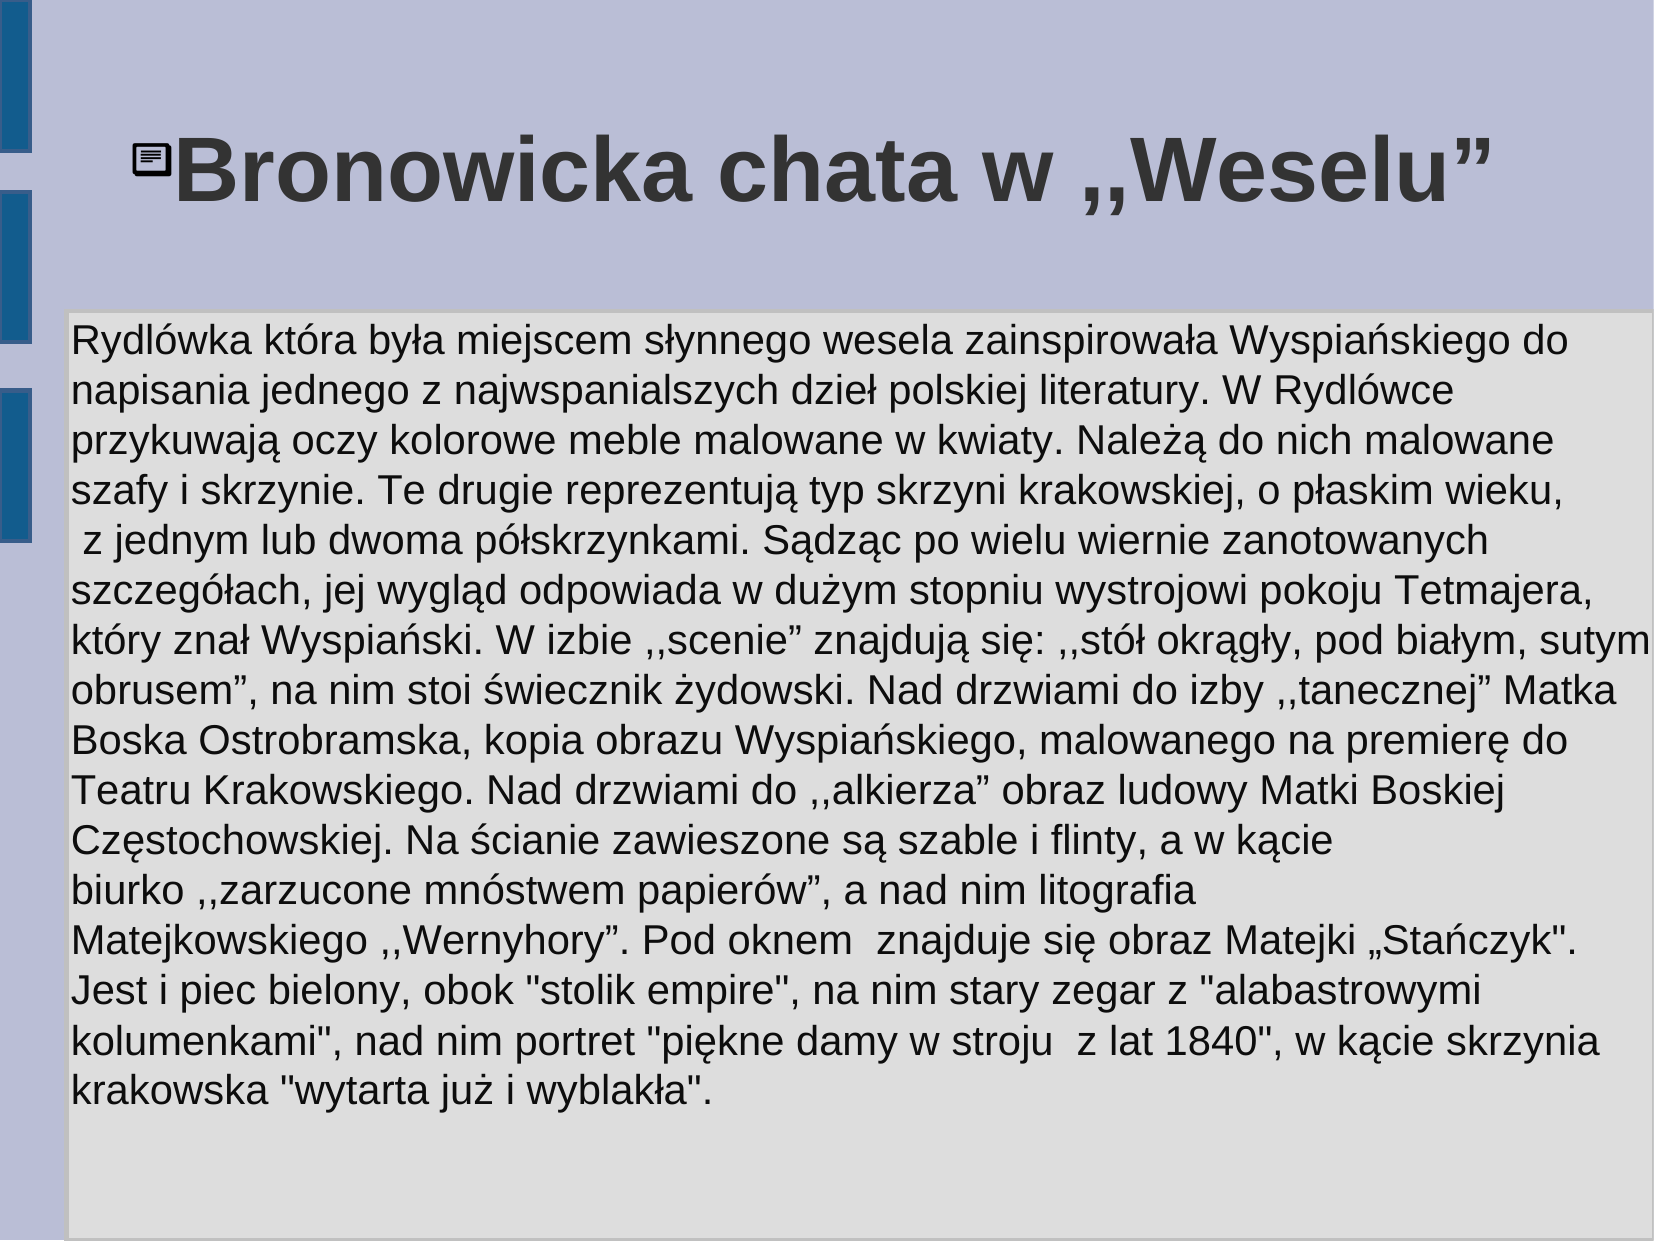

# Bronowicka chata w ,,Weselu”
Rydlówka która była miejscem słynnego wesela zainspirowała Wyspiańskiego do napisania jednego z najwspanialszych dzieł polskiej literatury. W Rydlówce przykuwają oczy kolorowe meble malowane w kwiaty. Należą do nich malowane szafy i skrzynie. Te drugie reprezentują typ skrzyni krakowskiej, o płaskim wieku,
 z jednym lub dwoma półskrzynkami. Sądząc po wielu wiernie zanotowanych szczegółach, jej wygląd odpowiada w dużym stopniu wystrojowi pokoju Tetmajera, który znał Wyspiański. W izbie ,,scenie” znajdują się: ,,stół okrągły, pod białym, sutym obrusem”, na nim stoi świecznik żydowski. Nad drzwiami do izby ,,tanecznej” Matka Boska Ostrobramska, kopia obrazu Wyspiańskiego, malowanego na premierę do Teatru Krakowskiego. Nad drzwiami do ,,alkierza” obraz ludowy Matki Boskiej Częstochowskiej. Na ścianie zawieszone są szable i flinty, a w kącie biurko ,,zarzucone mnóstwem papierów”, a nad nim litografia Matejkowskiego ,,Wernyhory”. Pod oknem znajduje się obraz Matejki „Stańczyk". Jest i piec bielony, obok "stolik empire", na nim stary zegar z "alabastrowymi kolumenkami", nad nim portret "piękne damy w stroju z lat 1840", w kącie skrzynia krakowska "wytarta już i wyblakła".